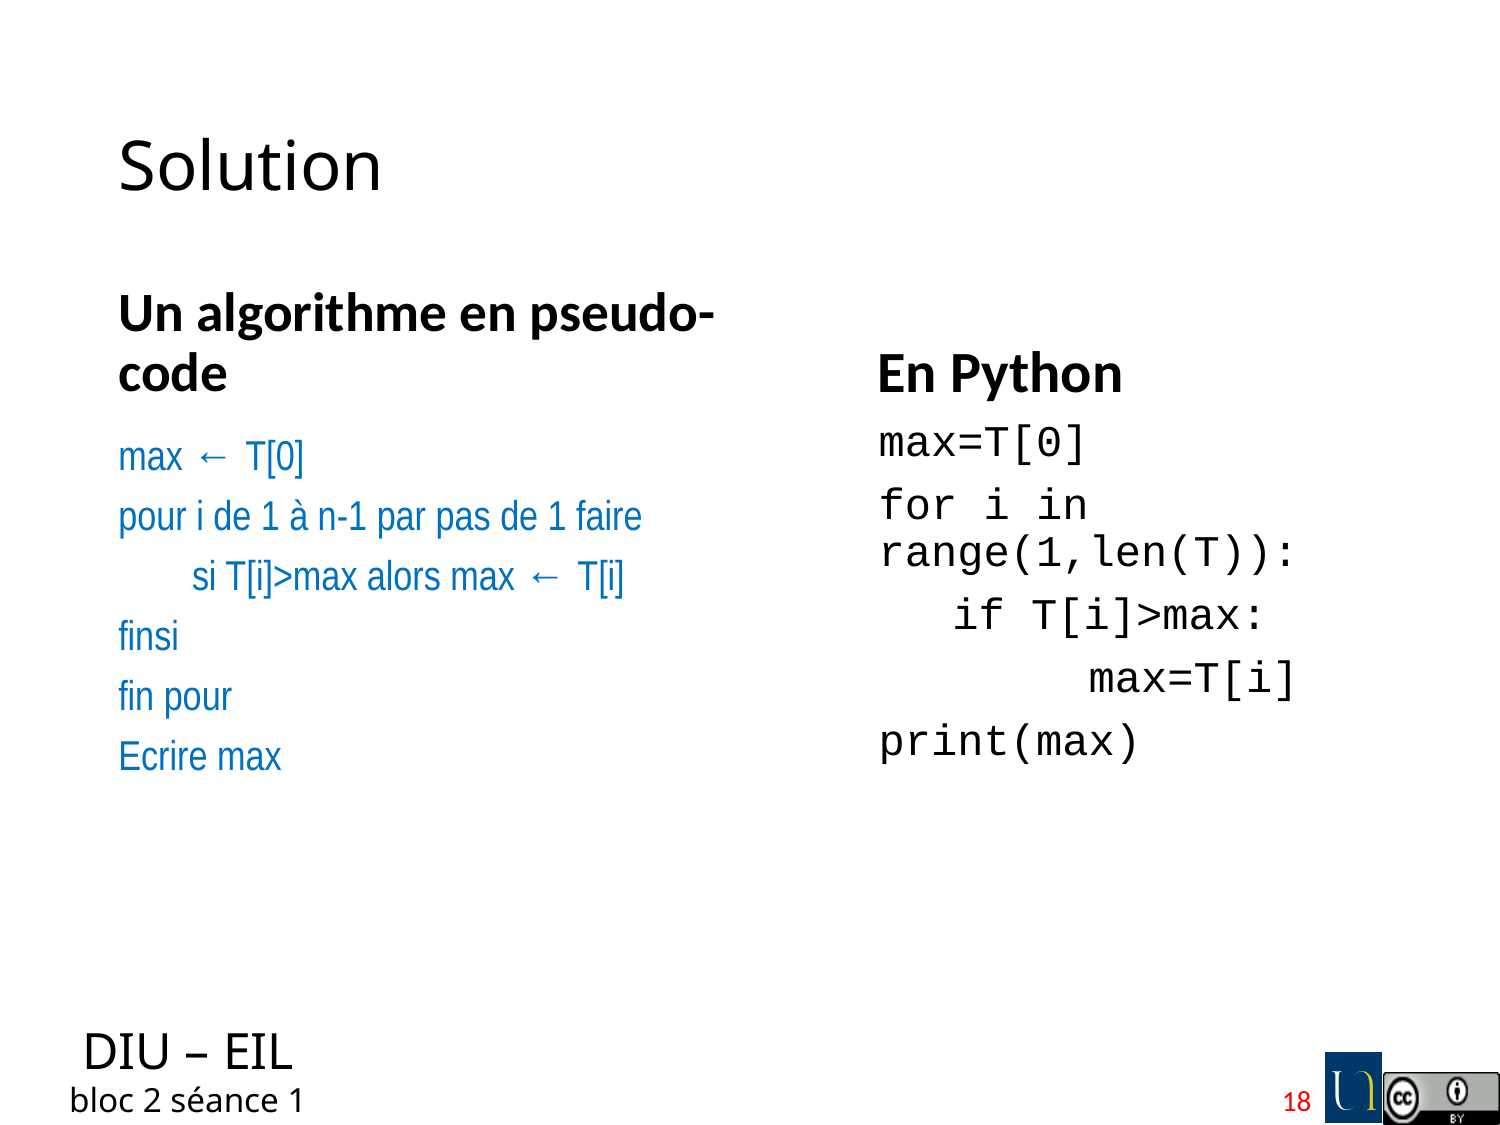

# Solution
Un algorithme en pseudo-code
En Python
max ← T[0]
pour i de 1 à n-1 par pas de 1 faire
	si T[i]>max alors max ← T[i] 	finsi
fin pour
Ecrire max
max=T[0]
for i in range(1,len(T)):
	if T[i]>max:
 max=T[i]
print(max)